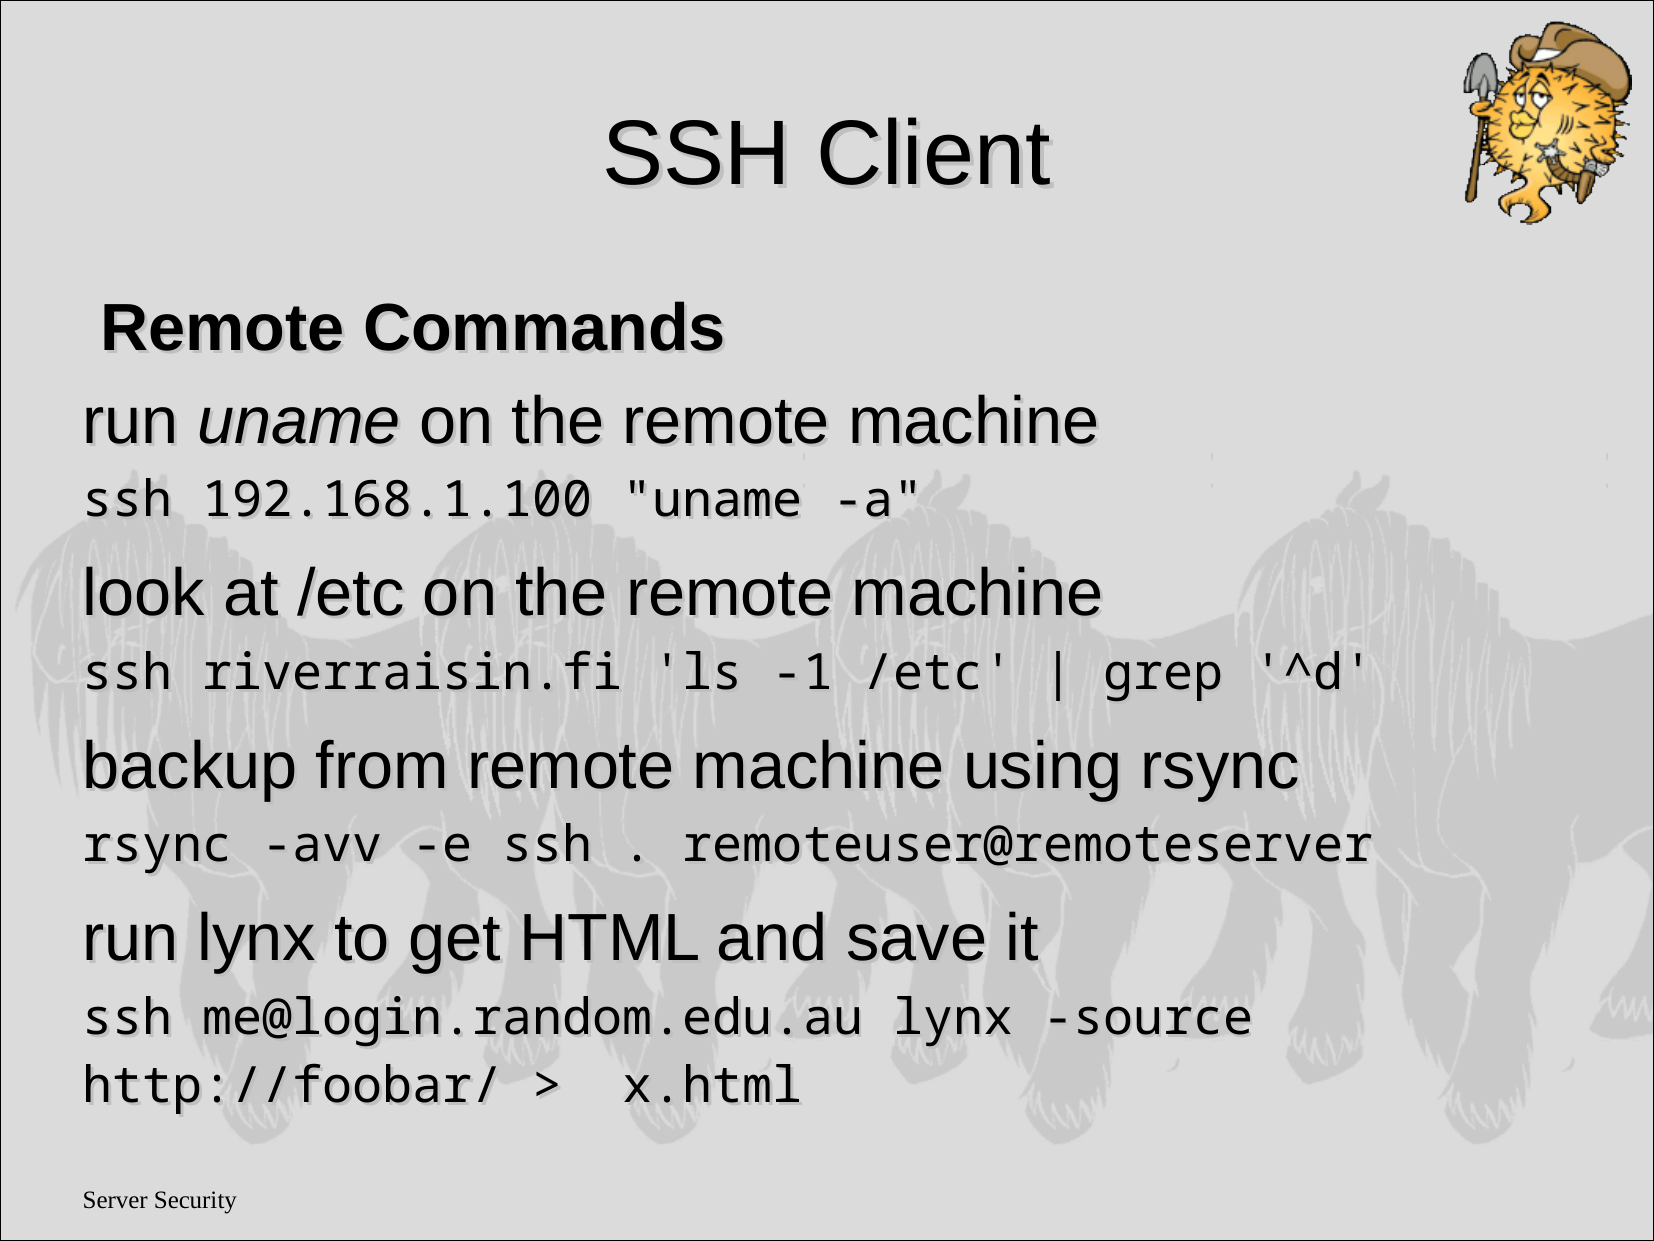

# SSH Client
Remote Commands
run uname on the remote machine
ssh 192.168.1.100 "uname -a"
look at /etc on the remote machine
ssh riverraisin.fi 'ls -1 /etc' | grep '^d'
backup from remote machine using rsync
rsync -avv -e ssh . remoteuser@remoteserver
run lynx to get HTML and save it
ssh me@login.random.edu.au lynx -source http://foobar/ > x.html